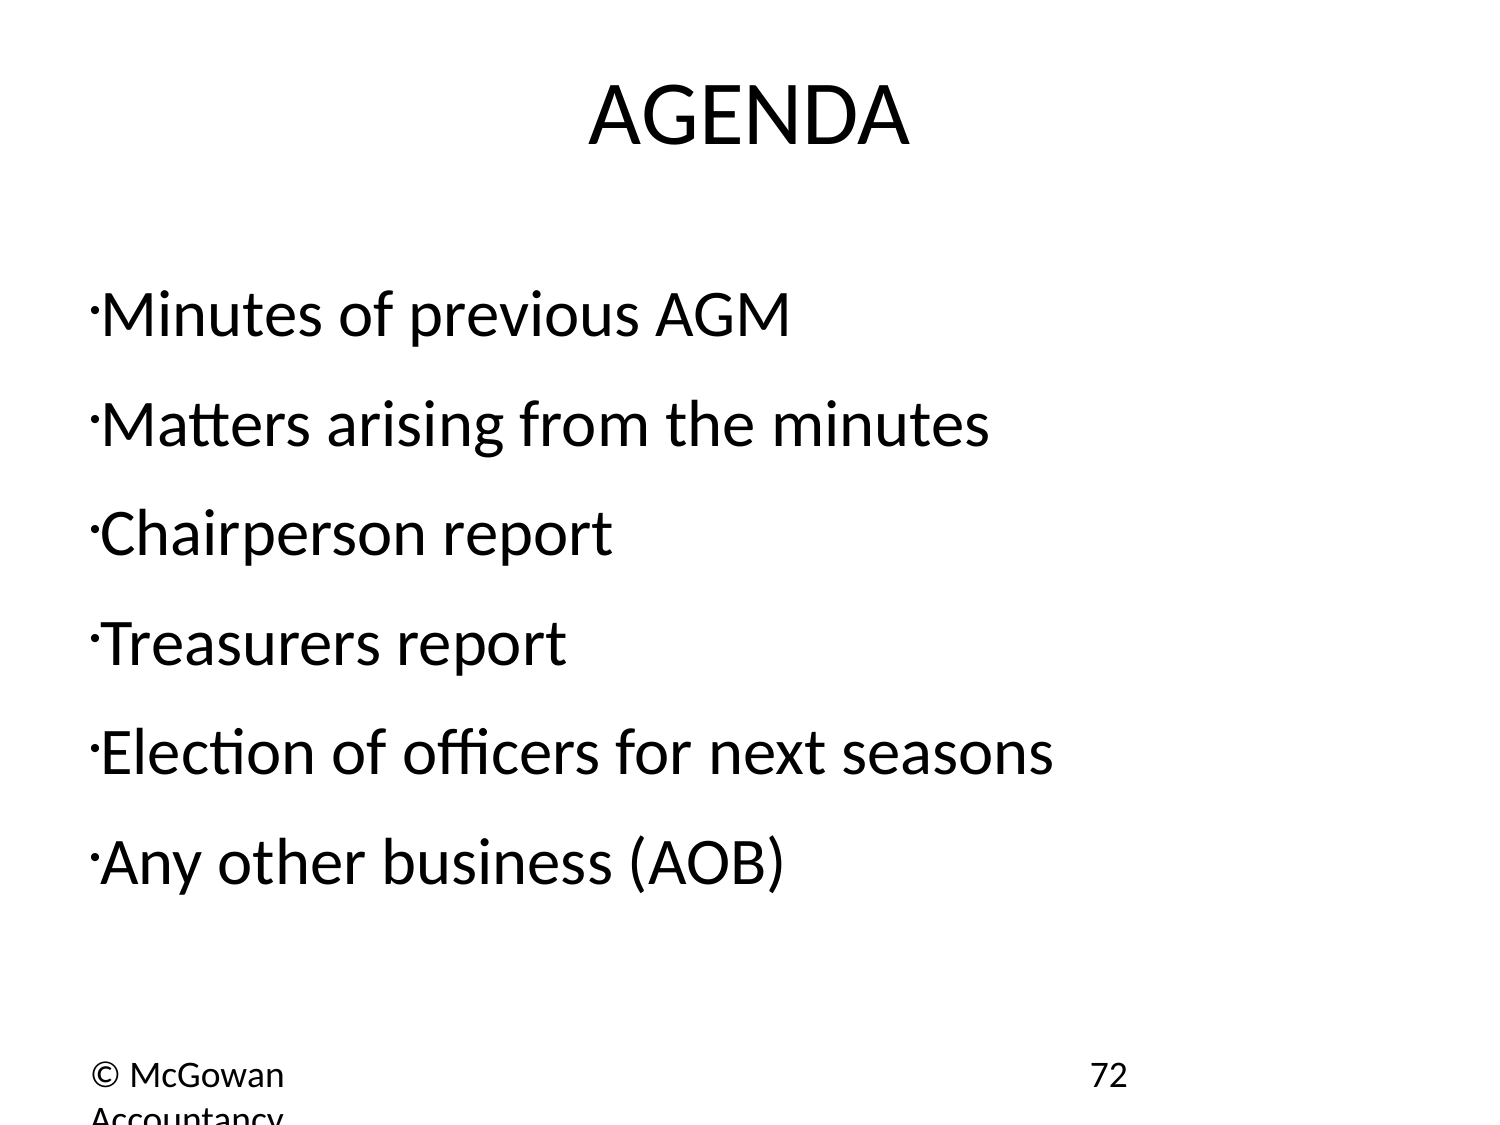

# AGENDA
Minutes of previous AGM
Matters arising from the minutes
Chairperson report
Treasurers report
Election of officers for next seasons
Any other business (AOB)
© McGowan Accountancy Services
72